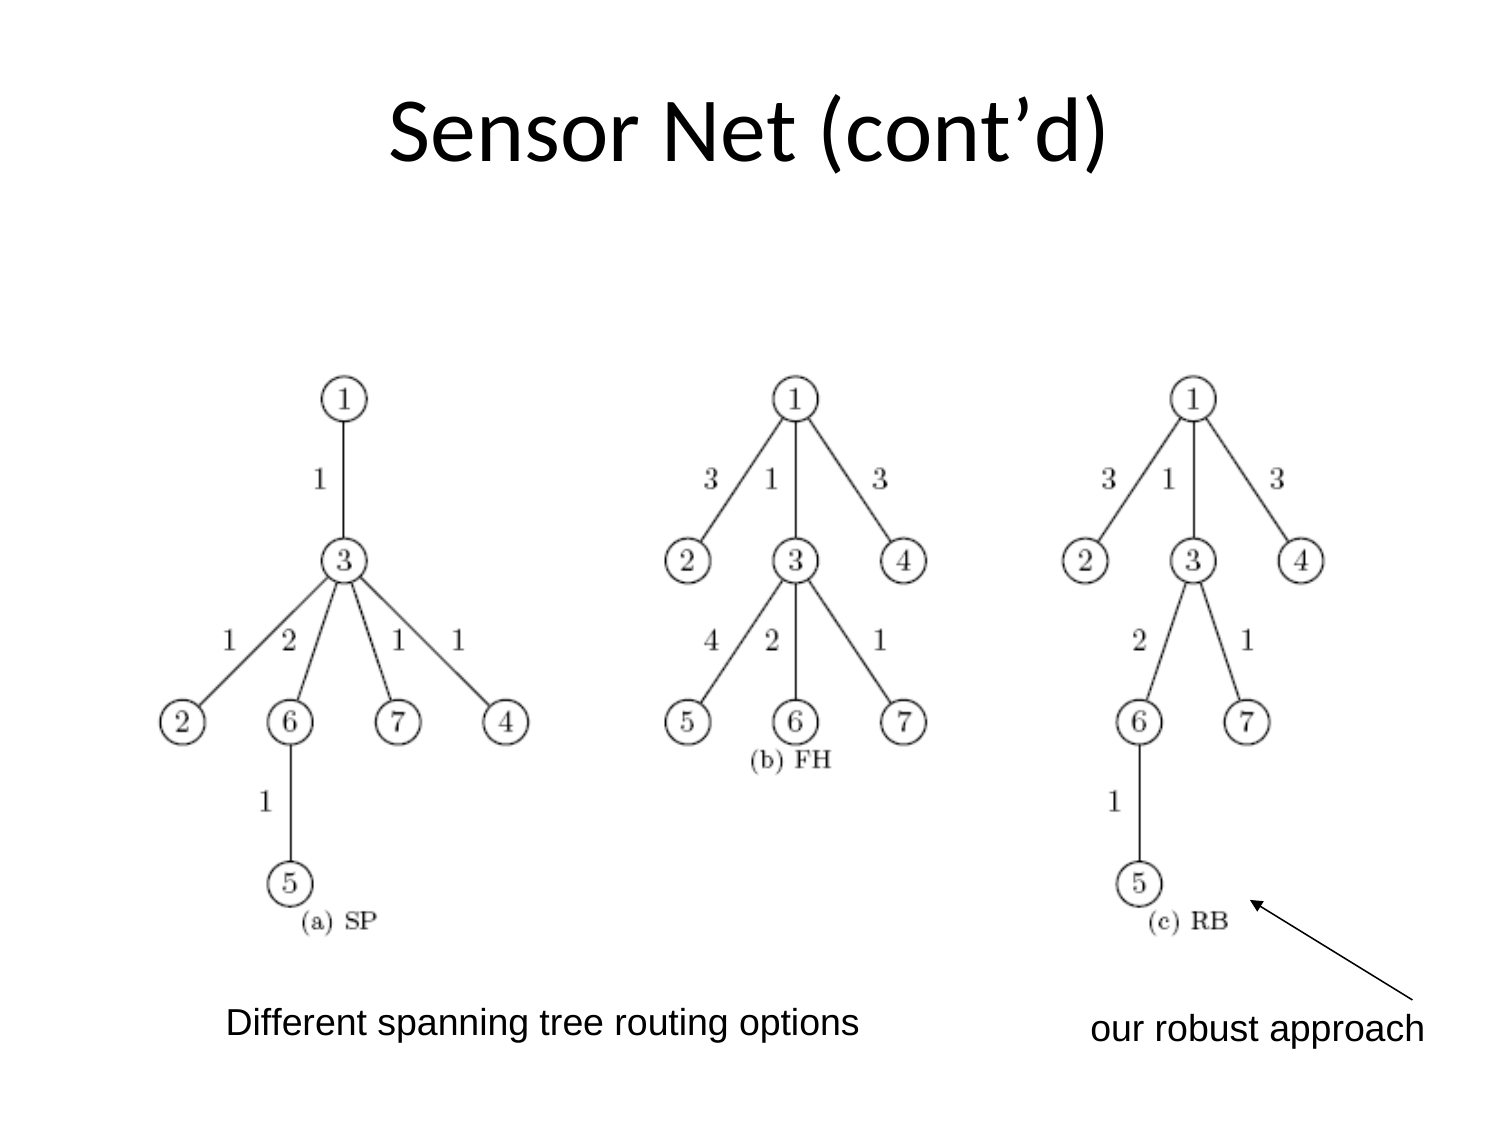

# Sensor Net (cont’d)
Different spanning tree routing options
our robust approach